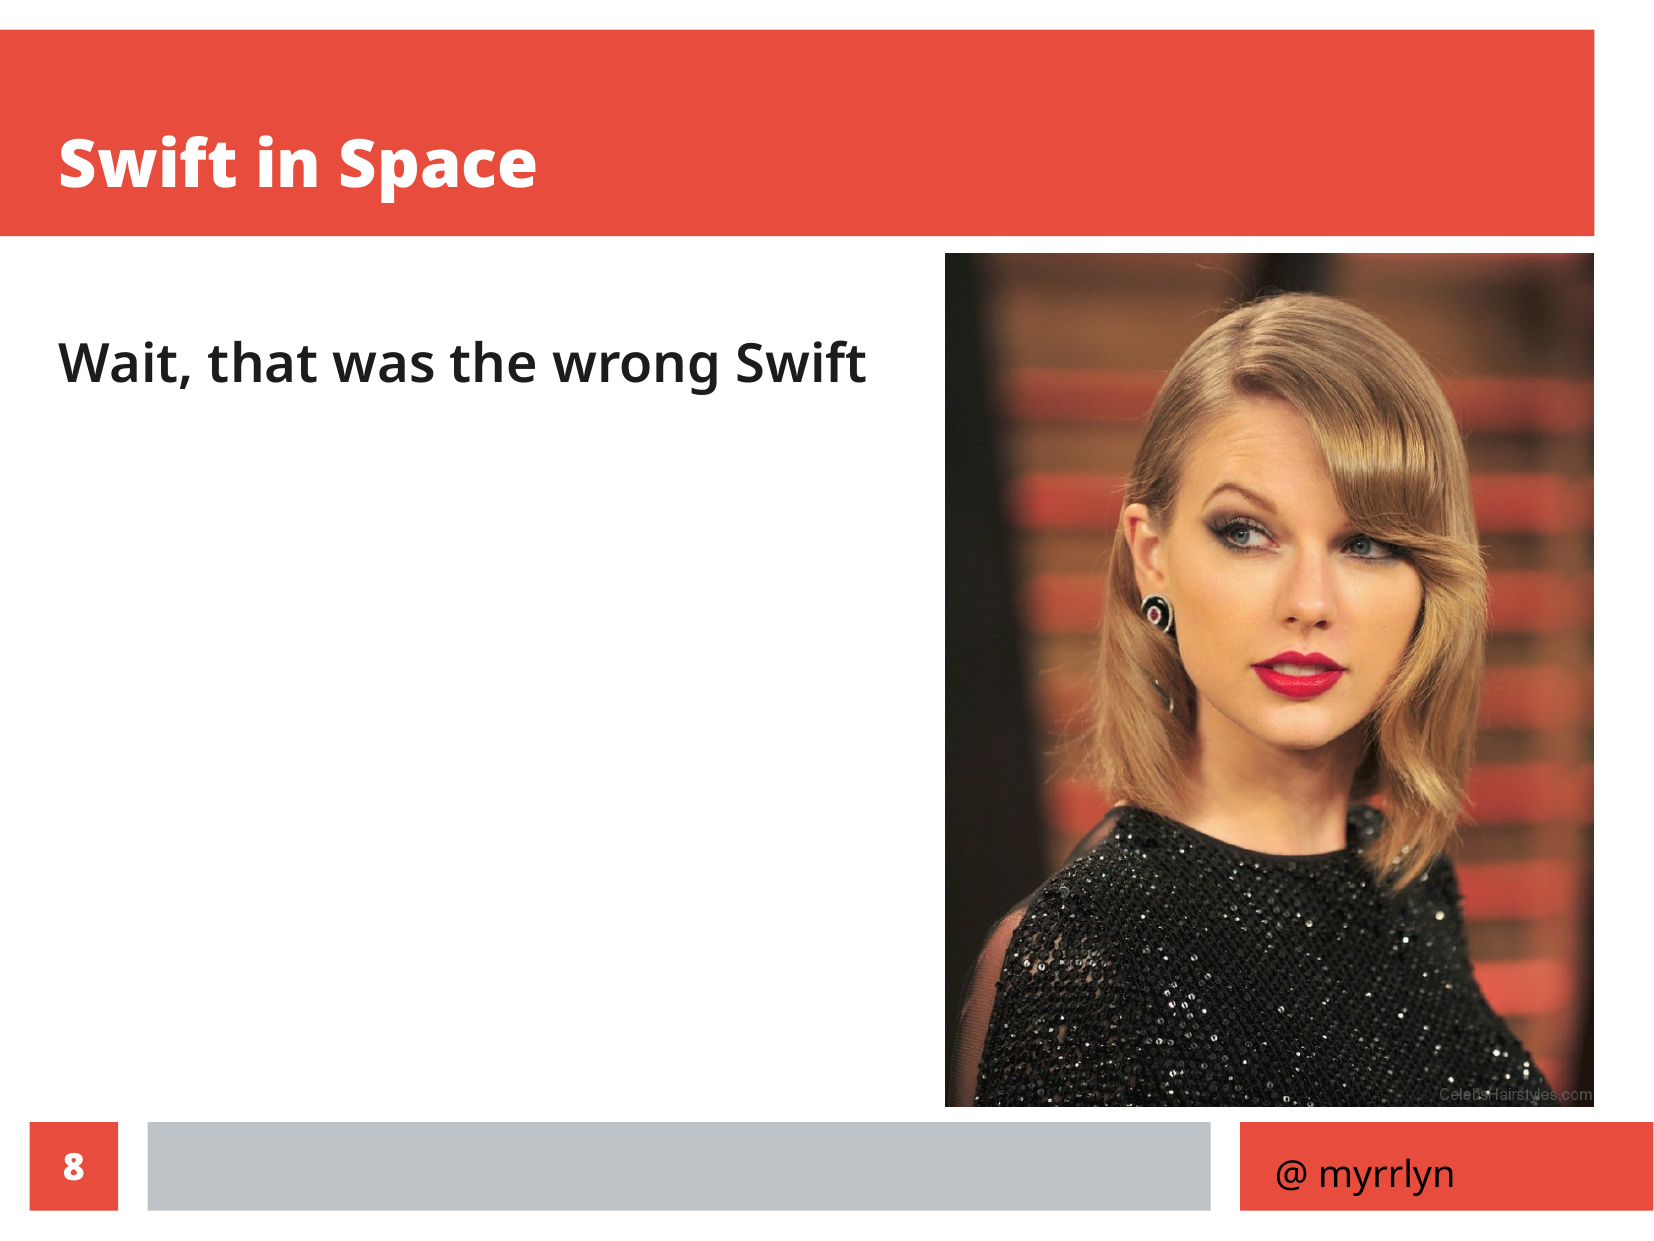

# Swift in Space
Wait, that was the wrong Swift
8
@ myrrlyn